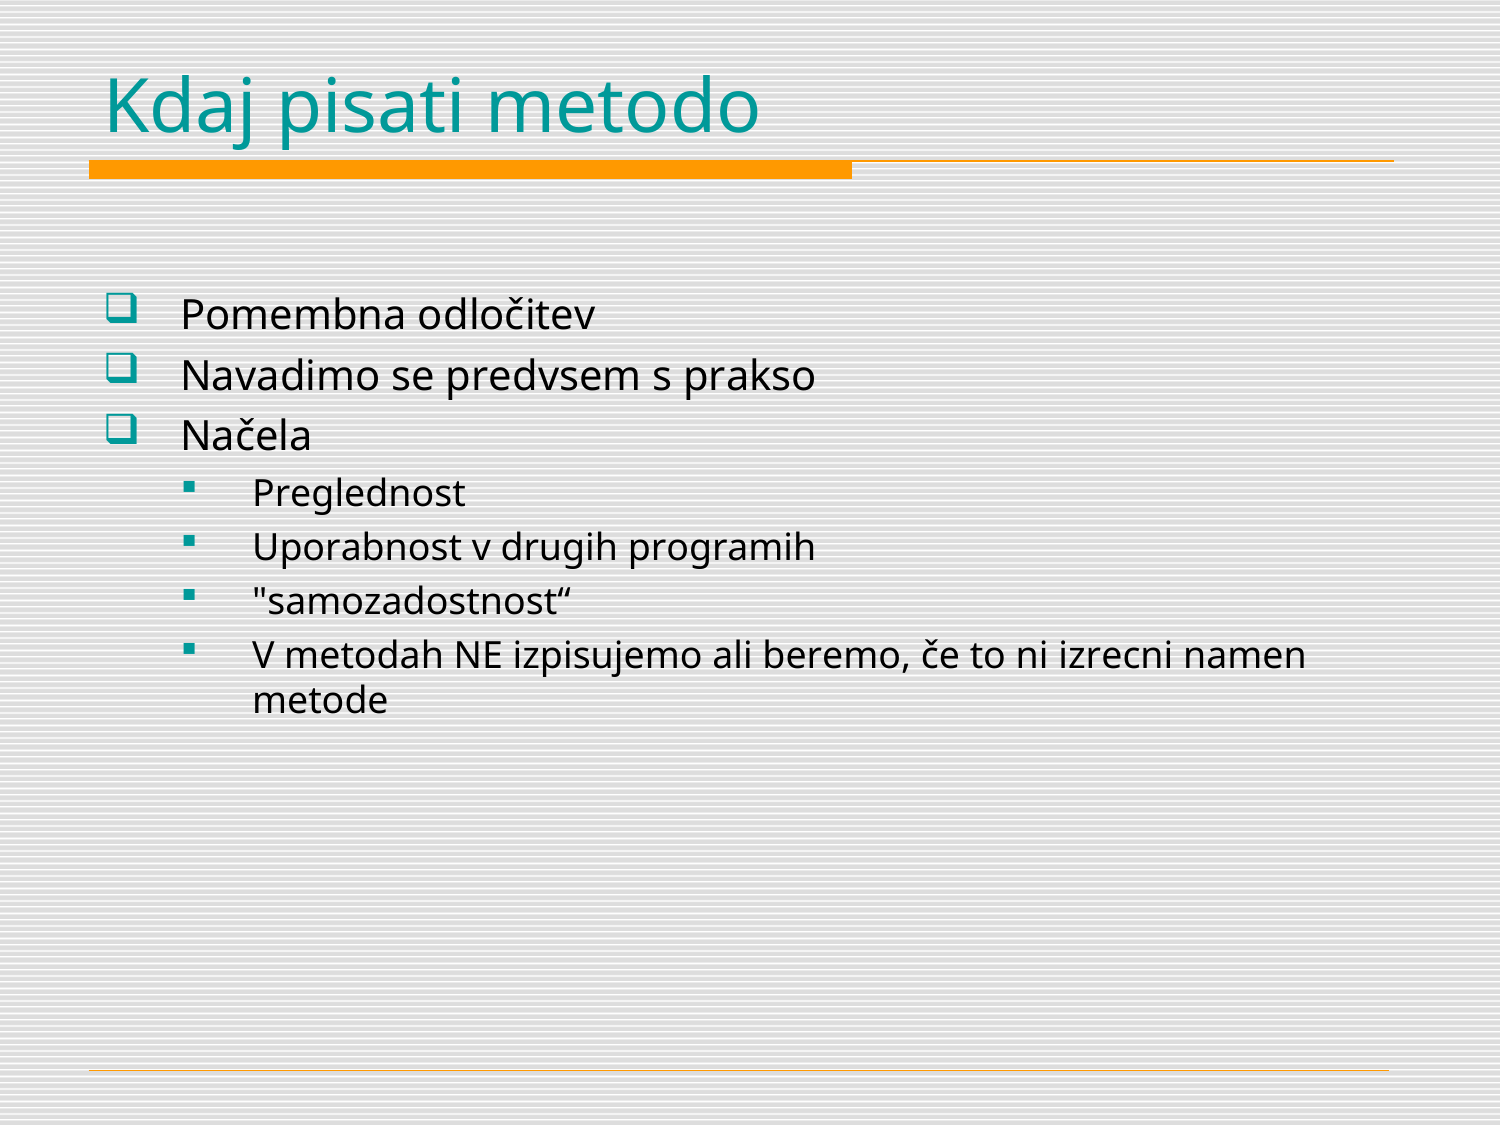

# Kdaj pisati metodo
Pomembna odločitev
Navadimo se predvsem s prakso
Načela
Preglednost
Uporabnost v drugih programih
"samozadostnost“
V metodah NE izpisujemo ali beremo, če to ni izrecni namen metode